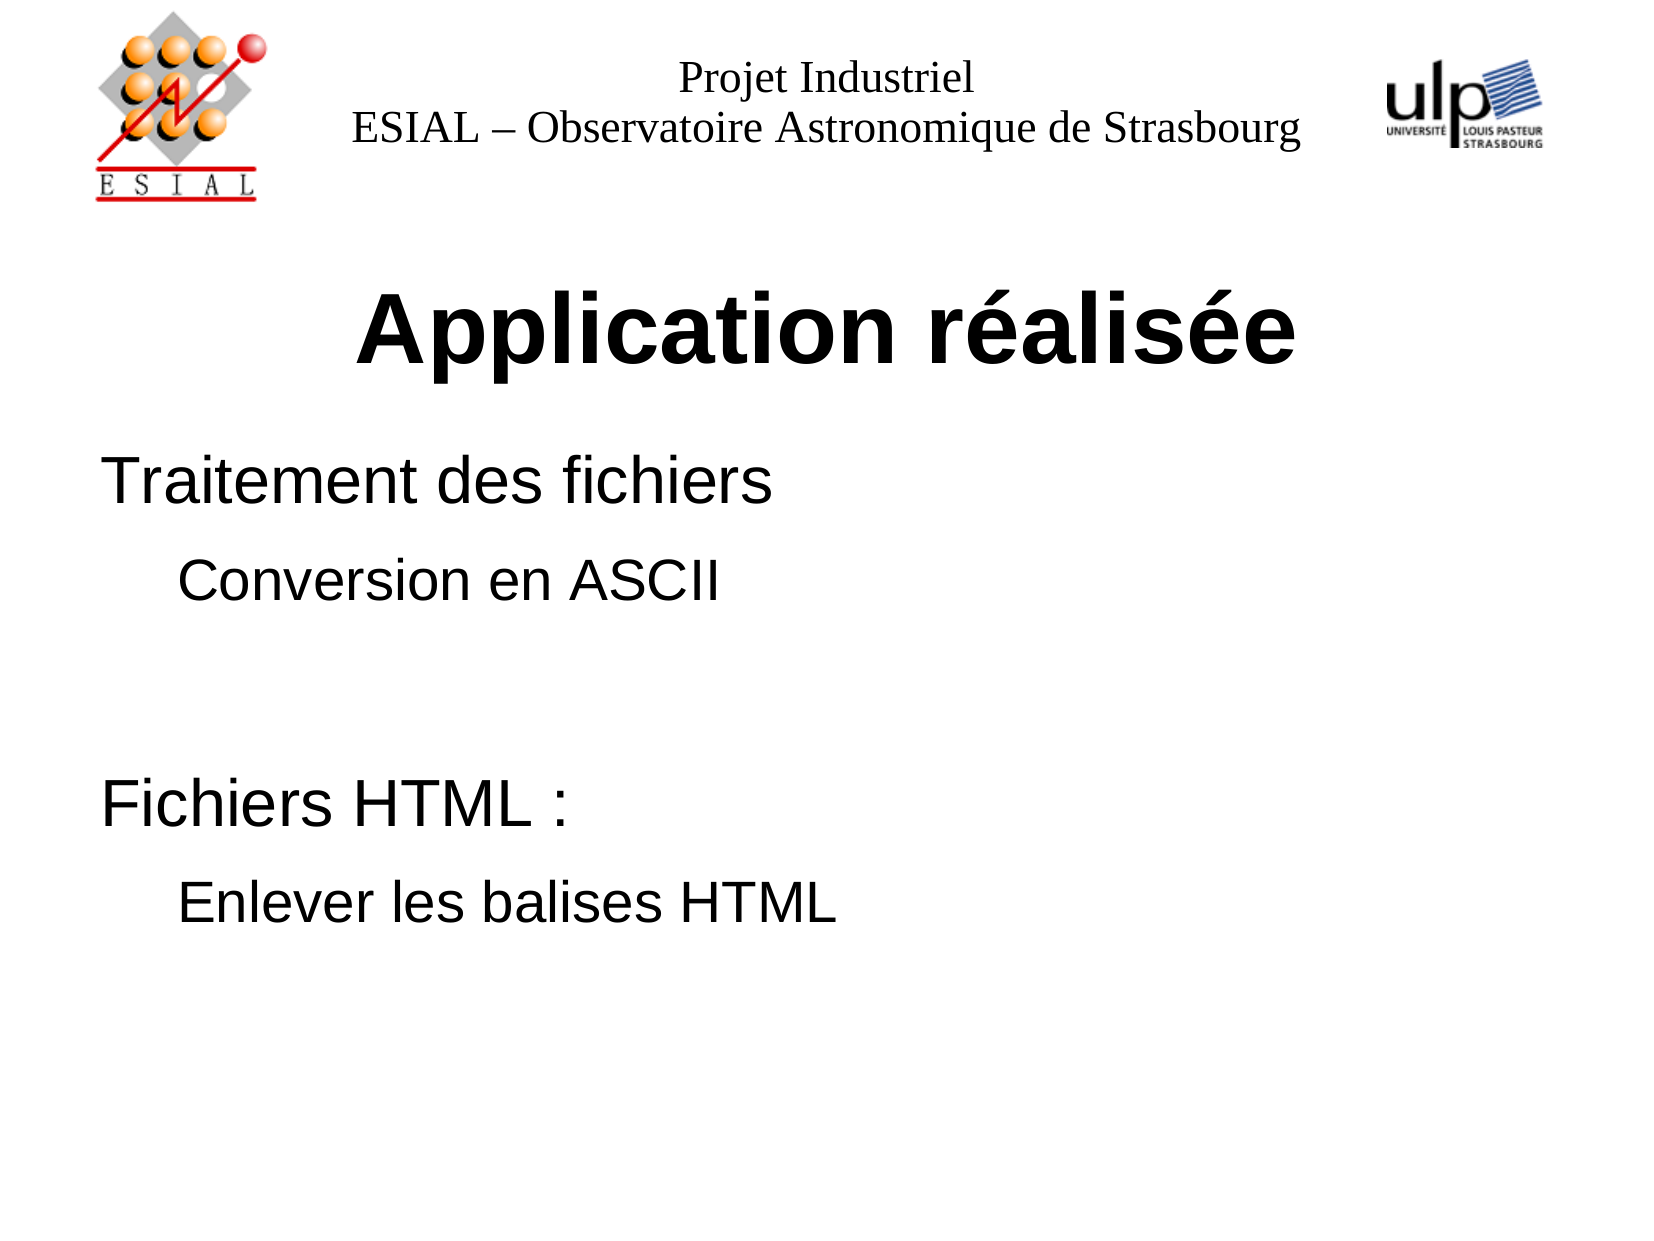

# Projet Industriel ESIAL – Observatoire Astronomique de Strasbourg
Application réalisée
Traitement des fichiers
Conversion en ASCII
Fichiers HTML :
Enlever les balises HTML